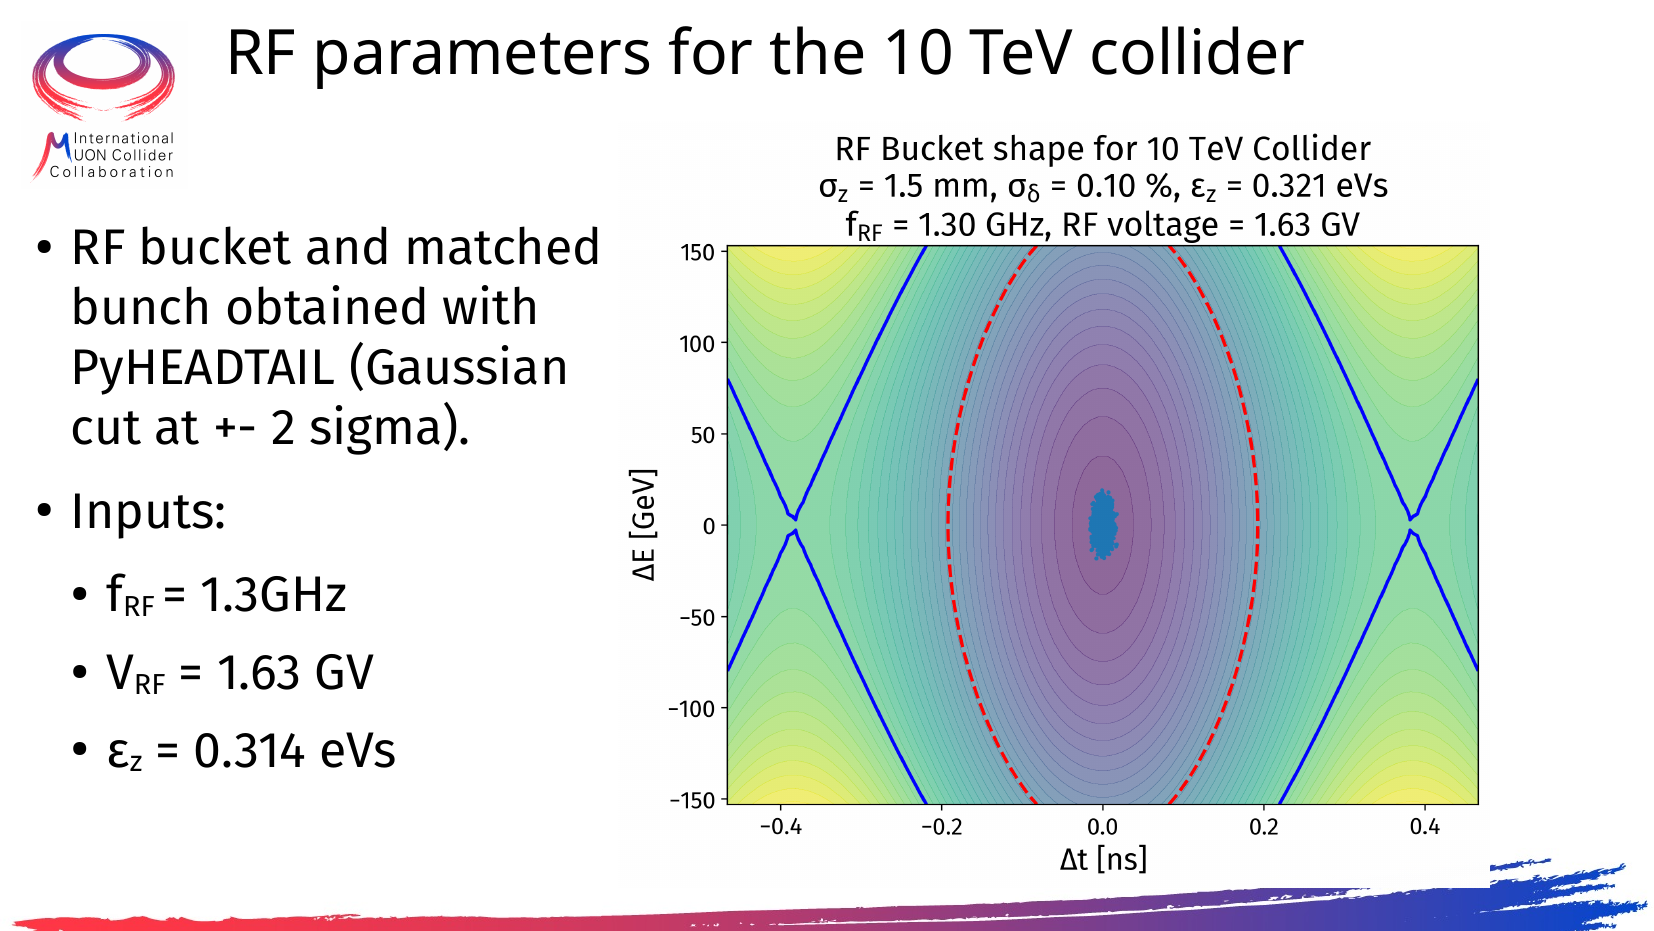

# RF parameters for the 10 TeV collider
RF bucket and matched bunch obtained with PyHEADTAIL (Gaussian cut at +- 2 sigma).
Inputs:
fRF = 1.3GHz
VRF = 1.63 GV
εz = 0.314 eVs